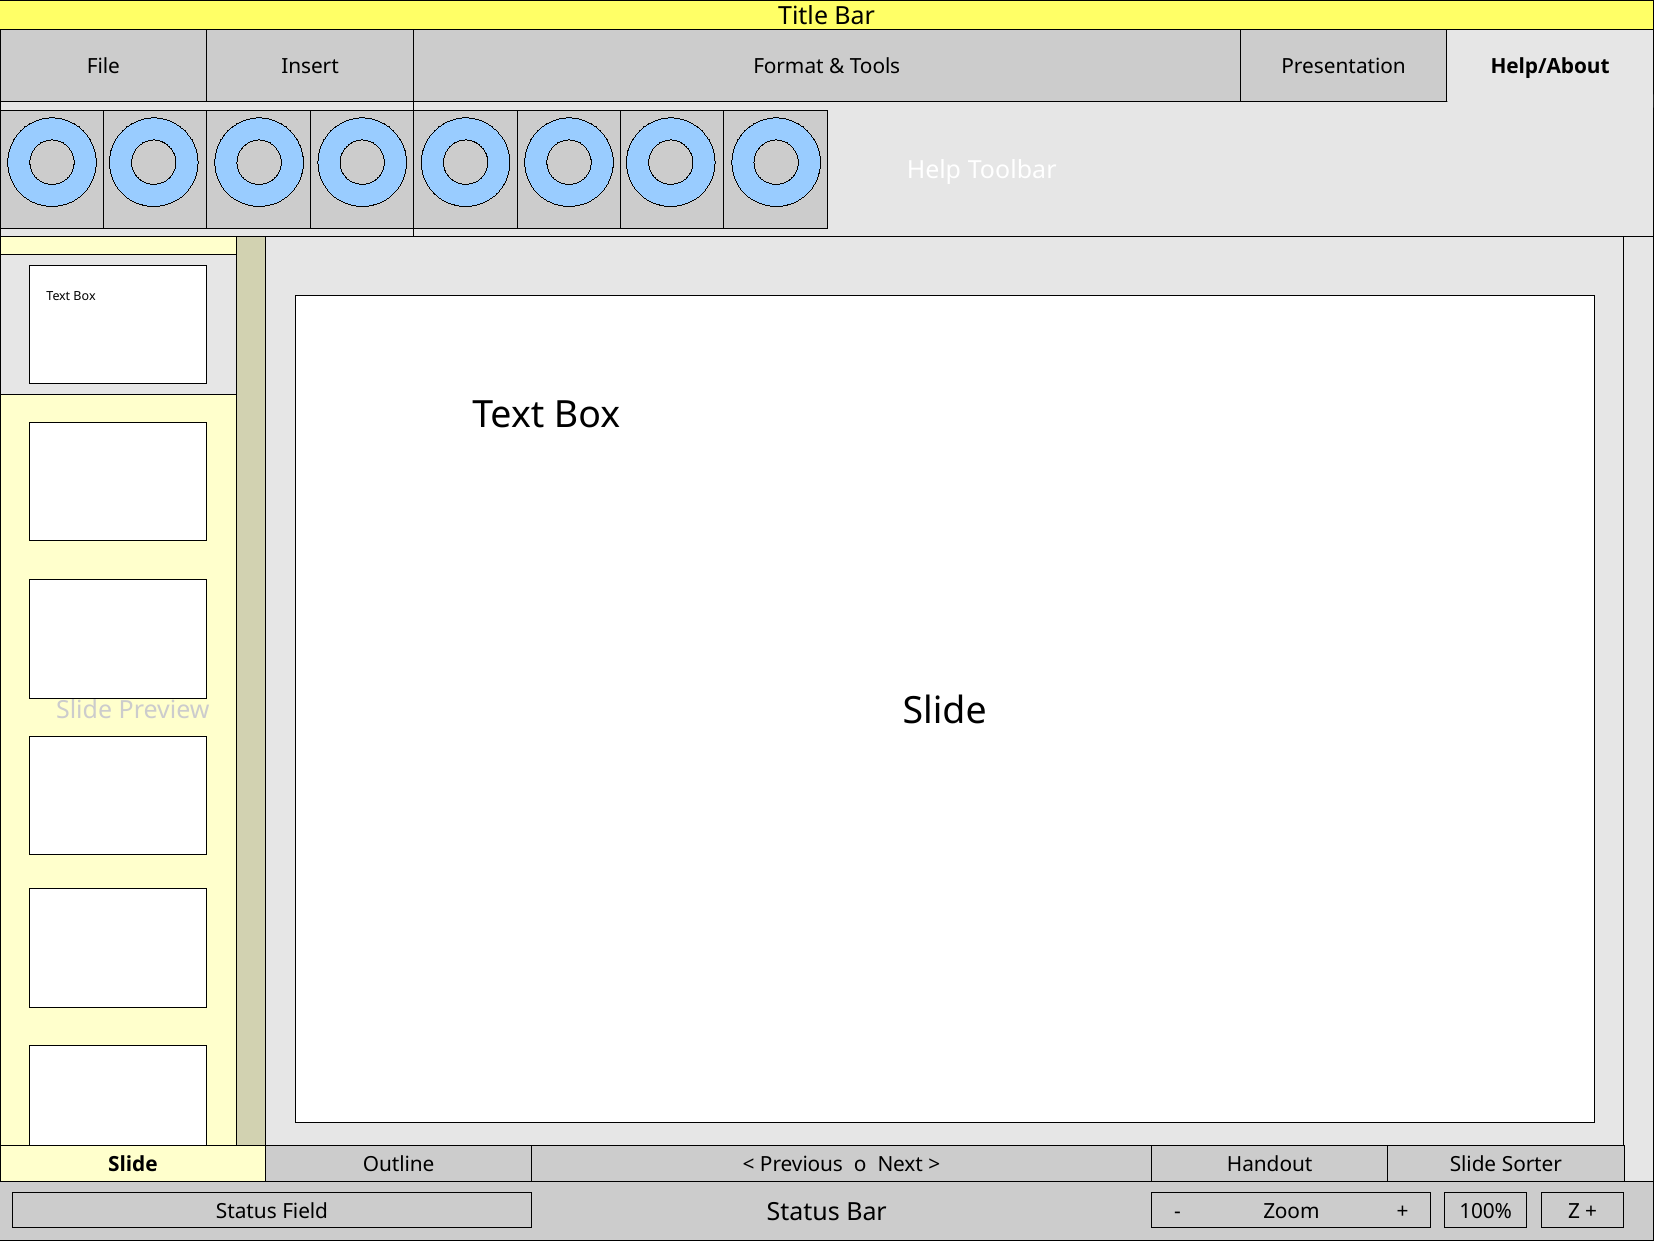

Title Bar
File
Insert
Format & Tools
Presentation
Help/About
Help Group 1
Help Group 1
Standard Tool Bar Area
Standard Tool Bar Area
Help Toolbar
Format Tool Bar Area
Slide Preview
Text Box
Slide
Text Box
Slide
Outline
< Previous o Next >
Handout
Slide Sorter
Status Bar
Status Field
- Zoom +
100%
Z +